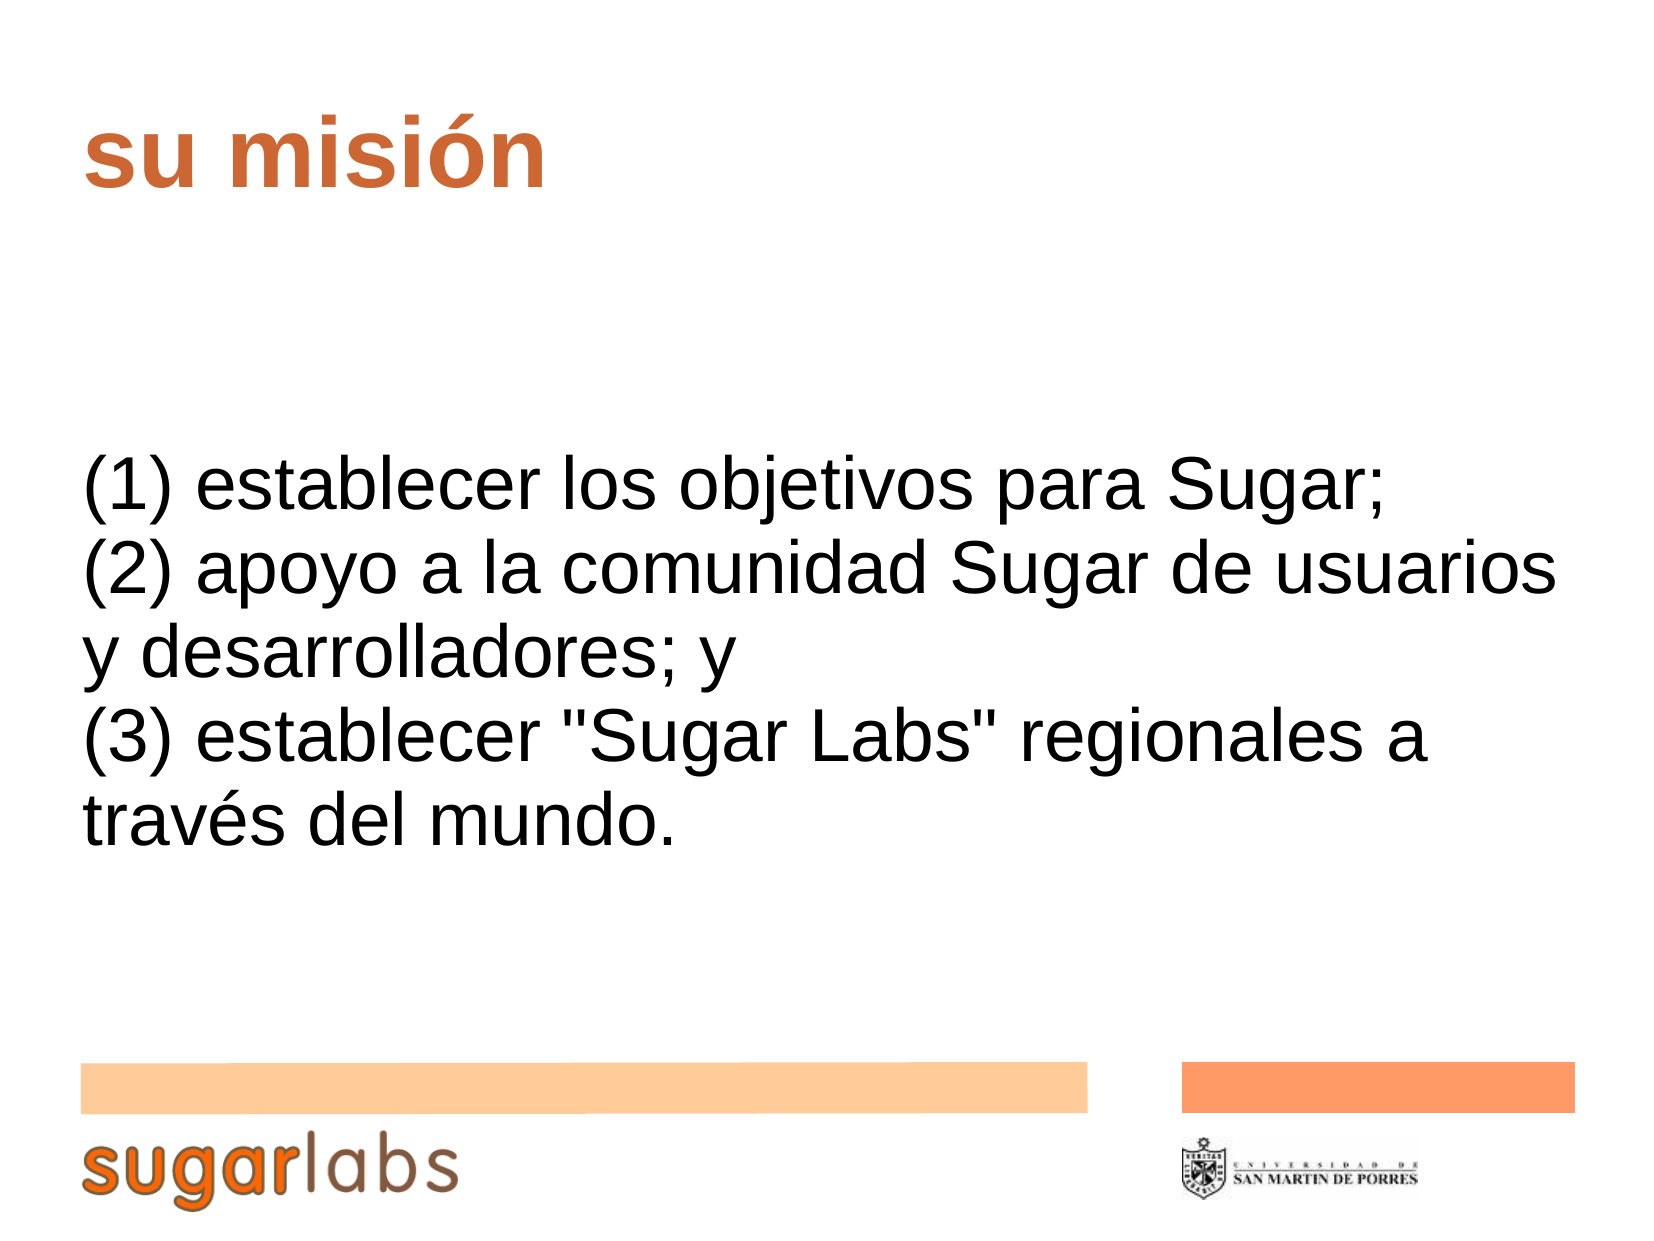

# su misión
(1) establecer los objetivos para Sugar;
(2) apoyo a la comunidad Sugar de usuarios y desarrolladores; y
(3) establecer "Sugar Labs" regionales a través del mundo.